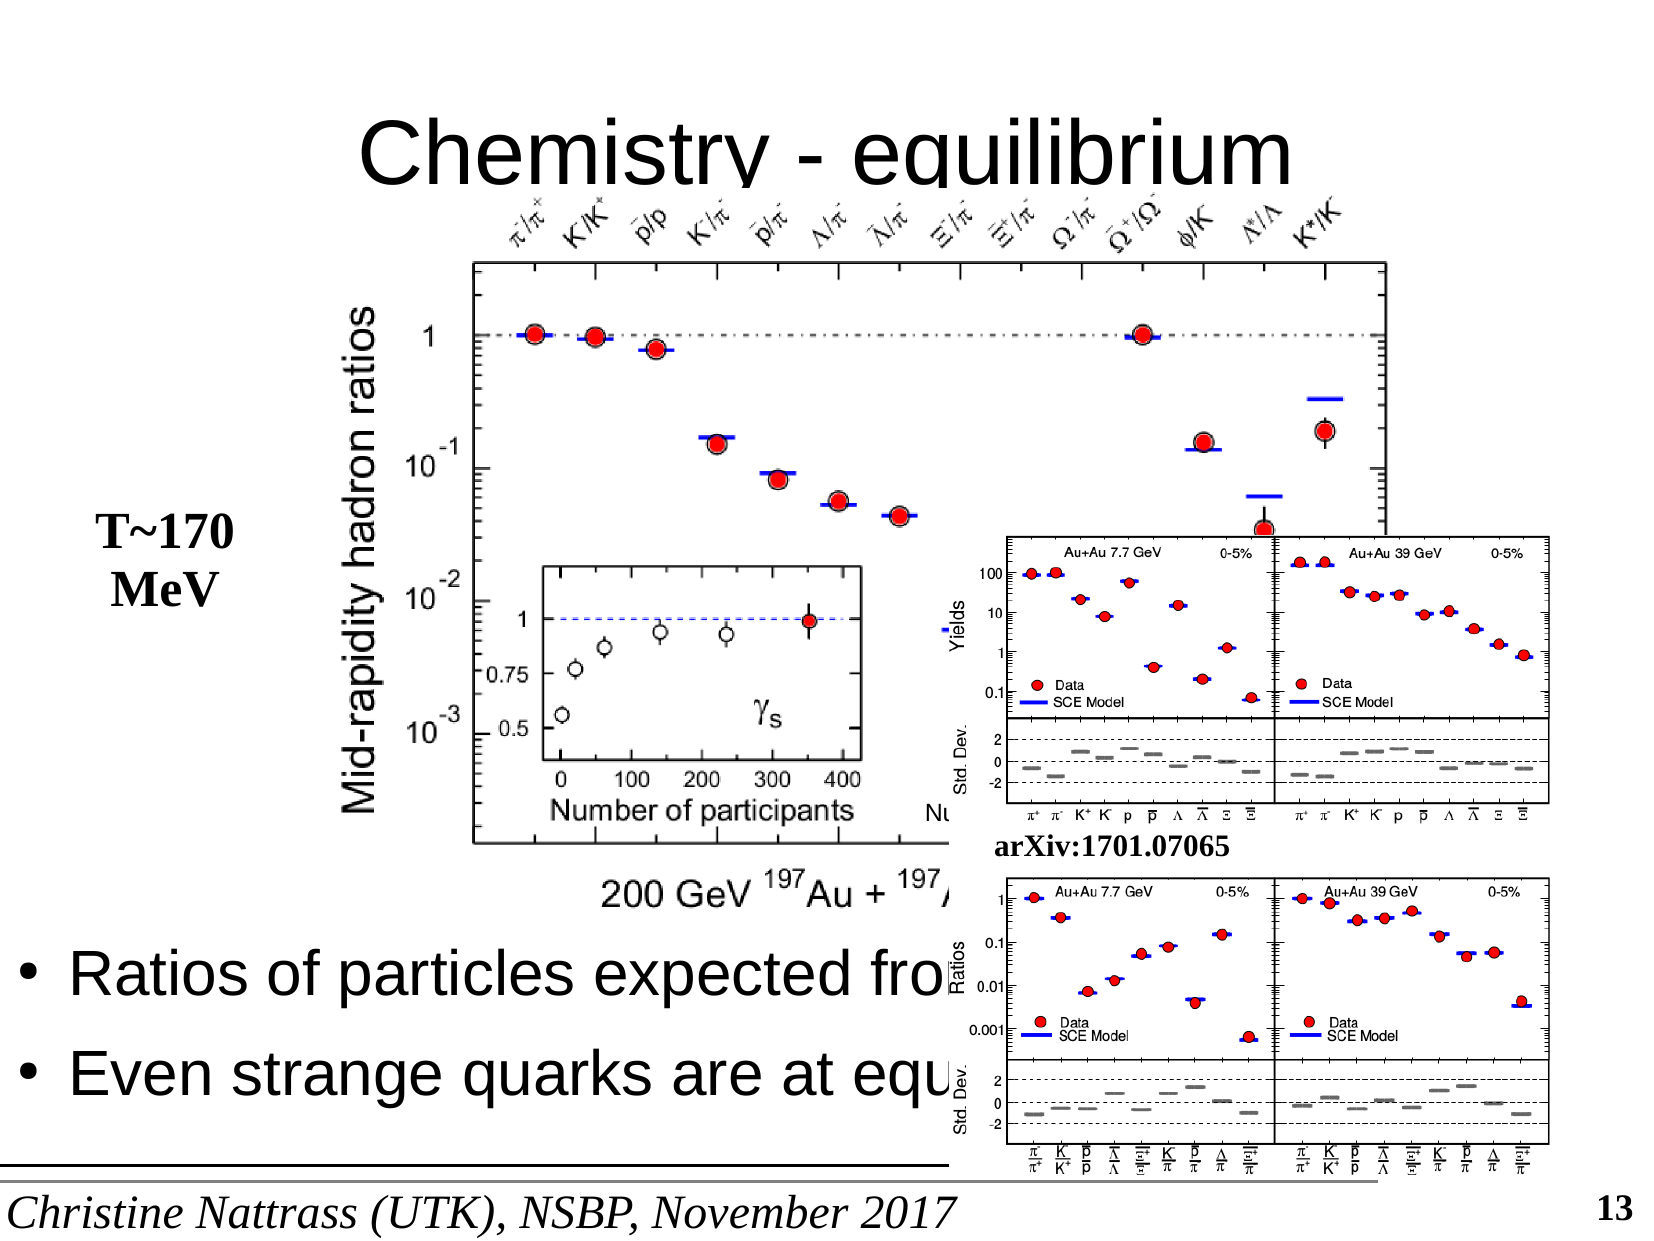

# Chemistry - equilibrium
T~170 MeV
arXiv:1701.07065
Nuclear Physics A Volume 757, 102-183
Ratios of particles expected from a model
Even strange quarks are at equilibrium!